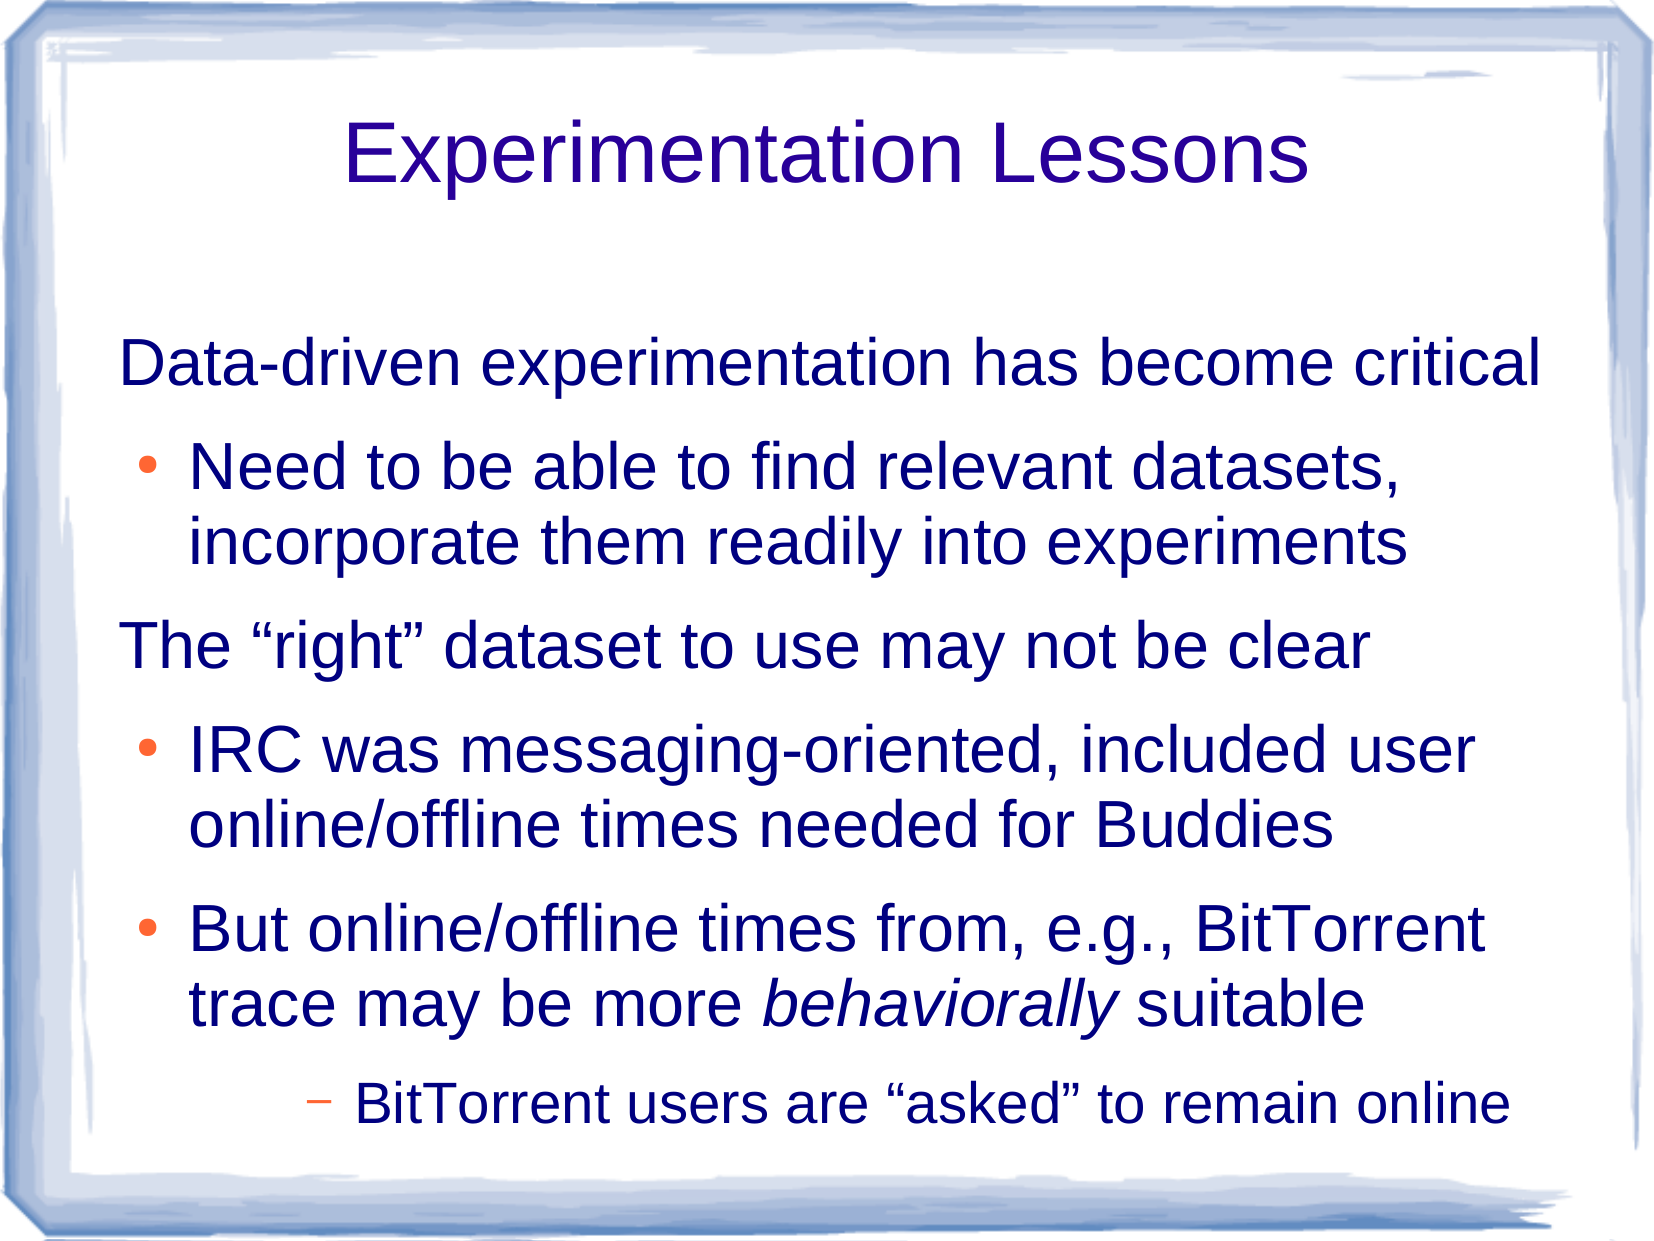

# Experimentation Lessons
Data-driven experimentation has become critical
Need to be able to find relevant datasets,
incorporate them readily into experiments
The “right” dataset to use may not be clear
IRC was messaging-oriented, included user
online/offline times needed for Buddies
But online/offline times from, e.g., BitTorrent trace may be more behaviorally suitable
BitTorrent users are “asked” to remain online